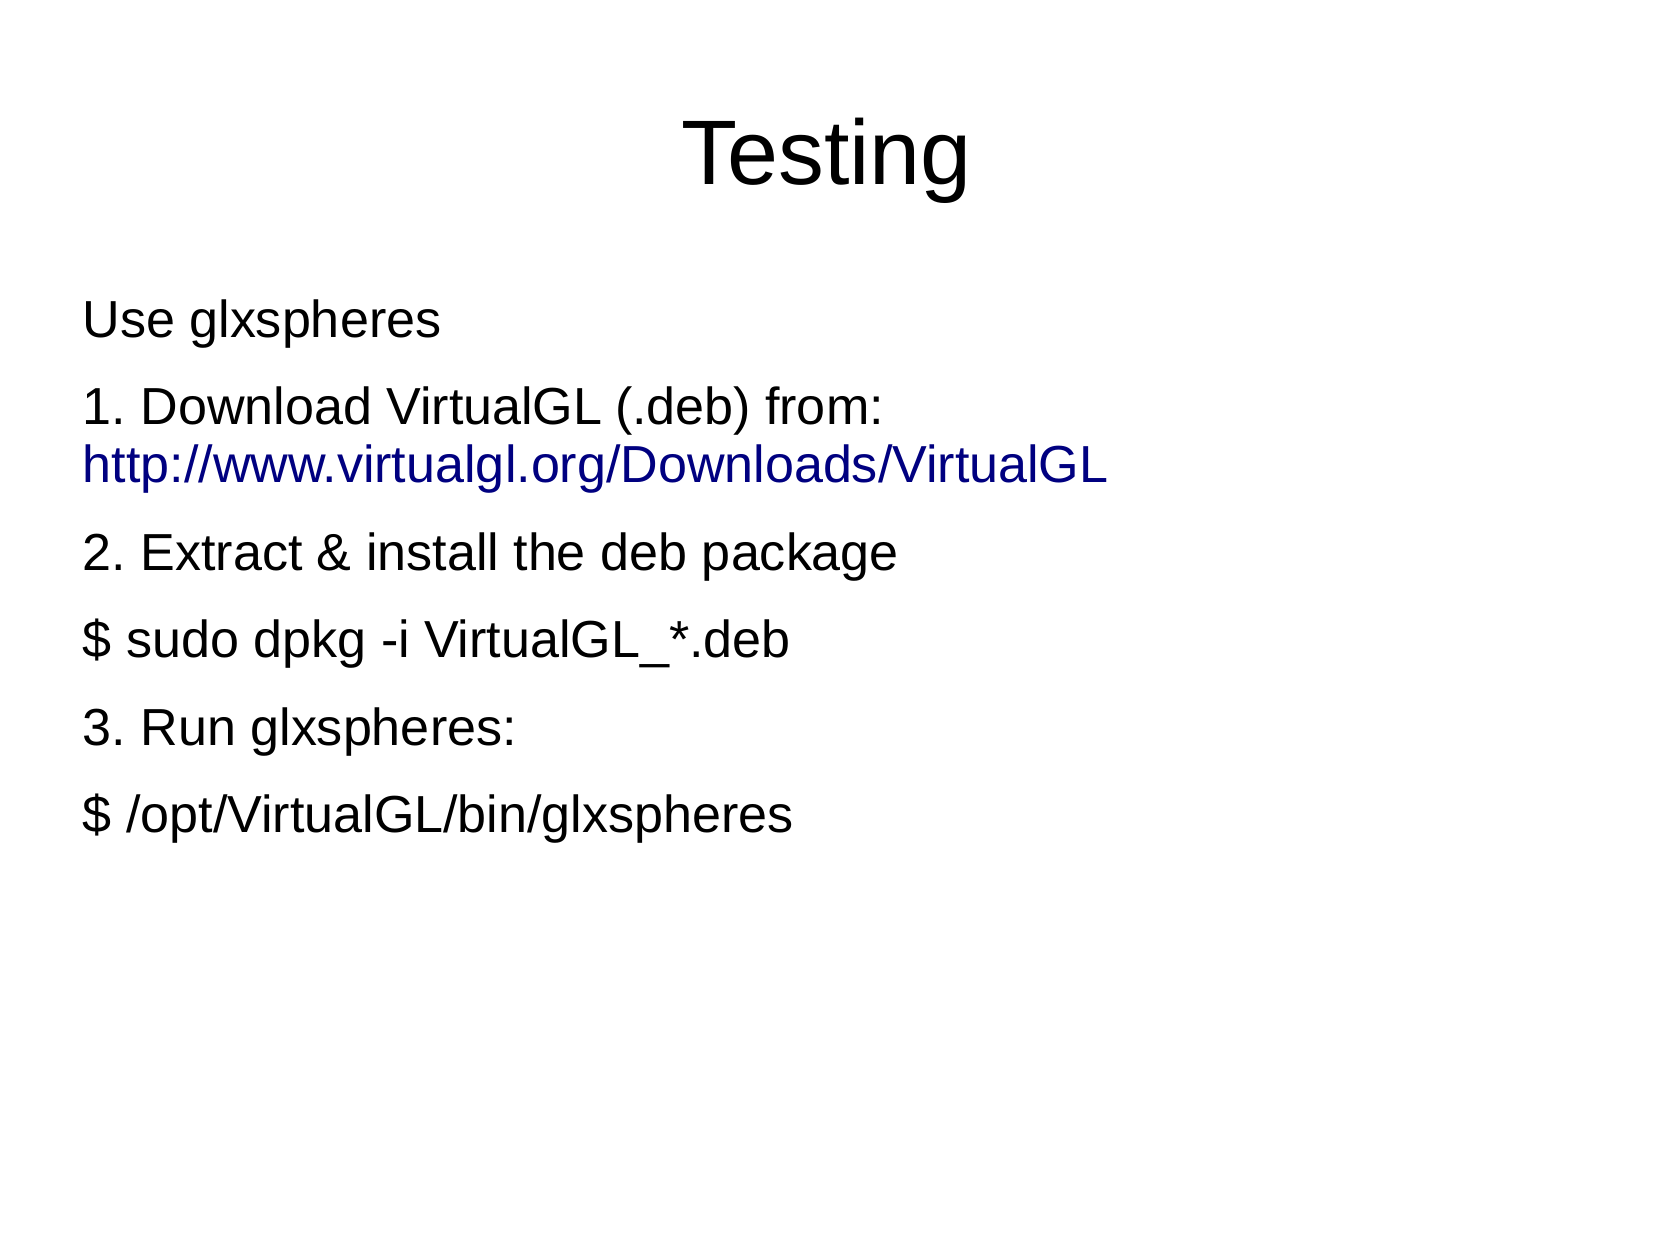

# Testing
Use glxspheres
1. Download VirtualGL (.deb) from: http://www.virtualgl.org/Downloads/VirtualGL
2. Extract & install the deb package
$ sudo dpkg -i VirtualGL_*.deb
3. Run glxspheres:
$ /opt/VirtualGL/bin/glxspheres